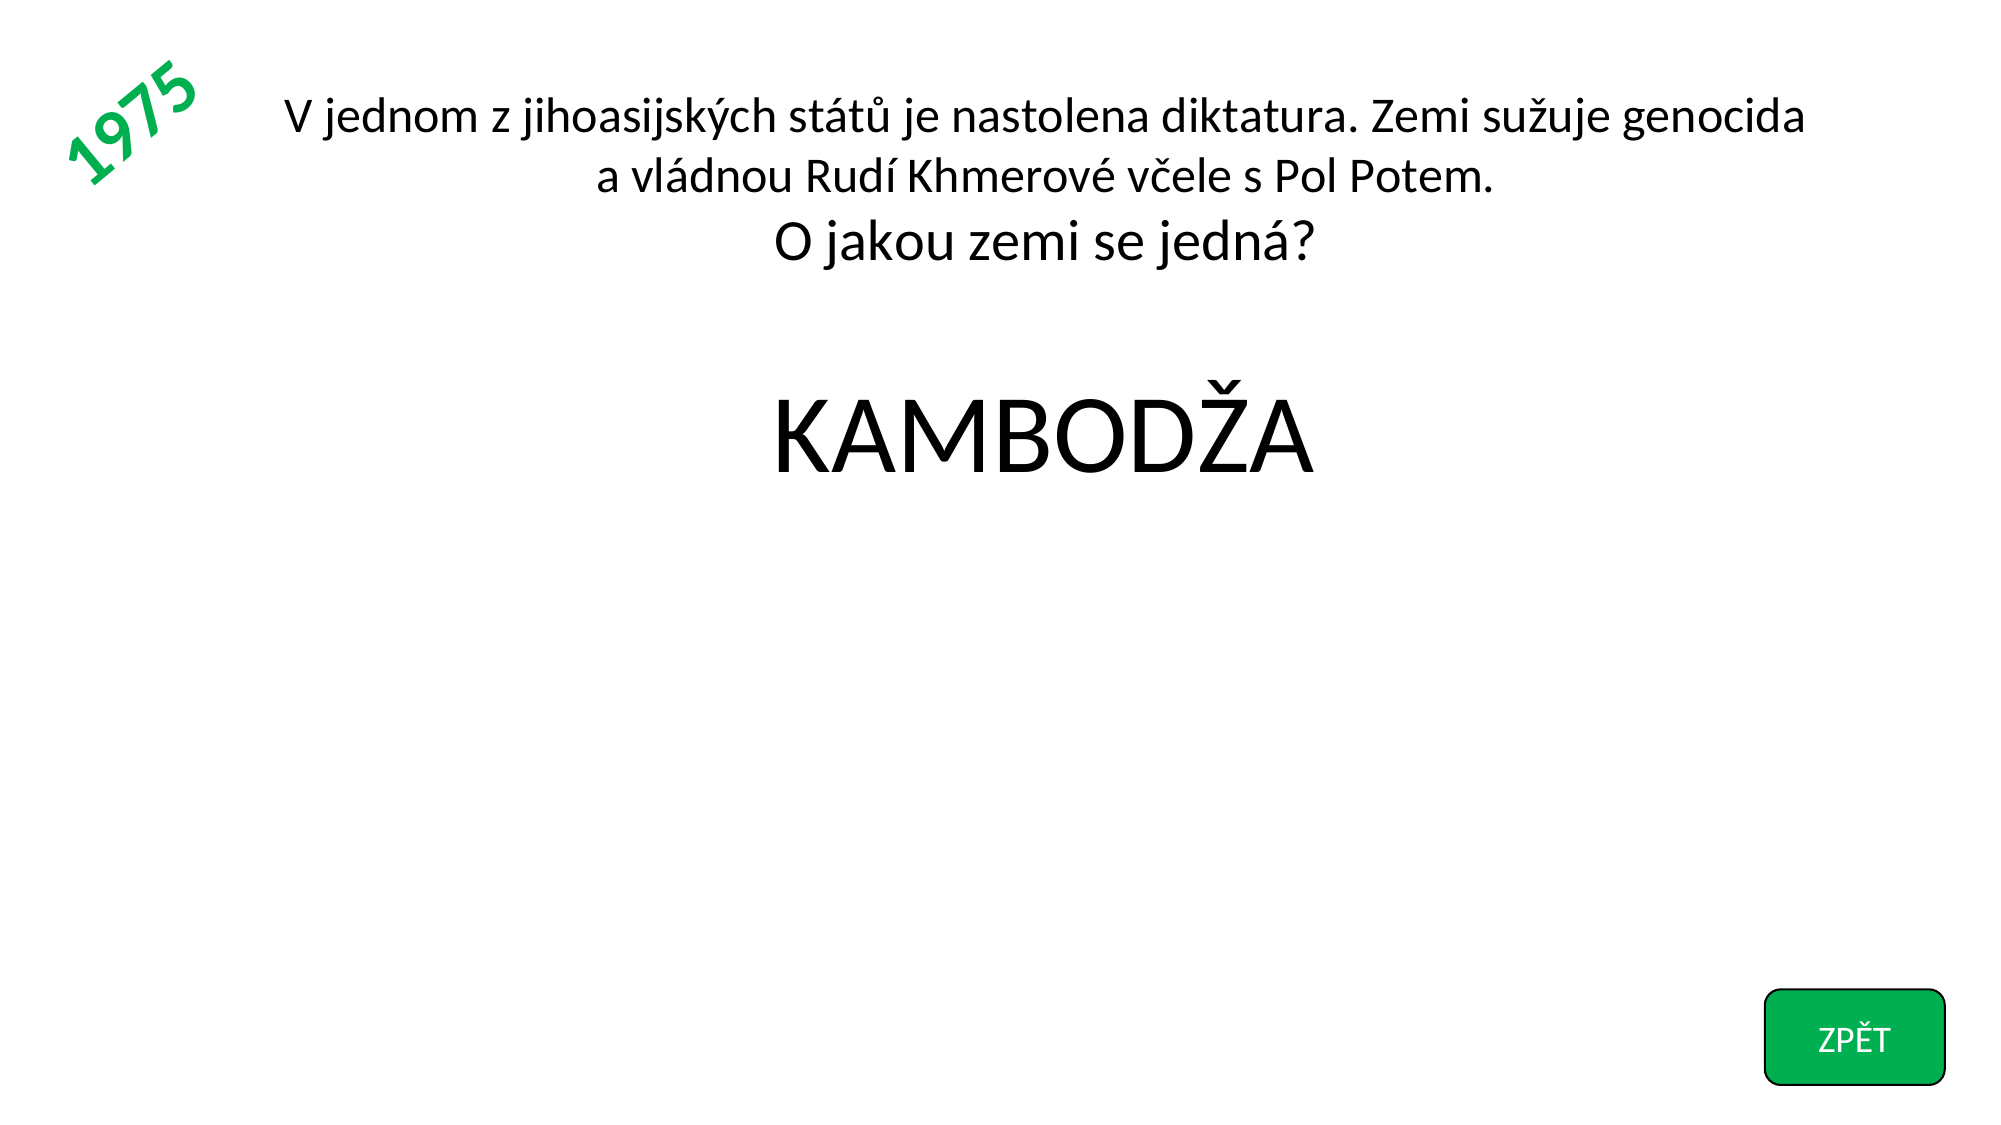

1975
 V jednom z jihoasijských států je nastolena diktatura. Zemi sužuje genocida
a vládnou Rudí Khmerové včele s Pol Potem.
O jakou zemi se jedná?
KAMBODŽA
ZPĚT